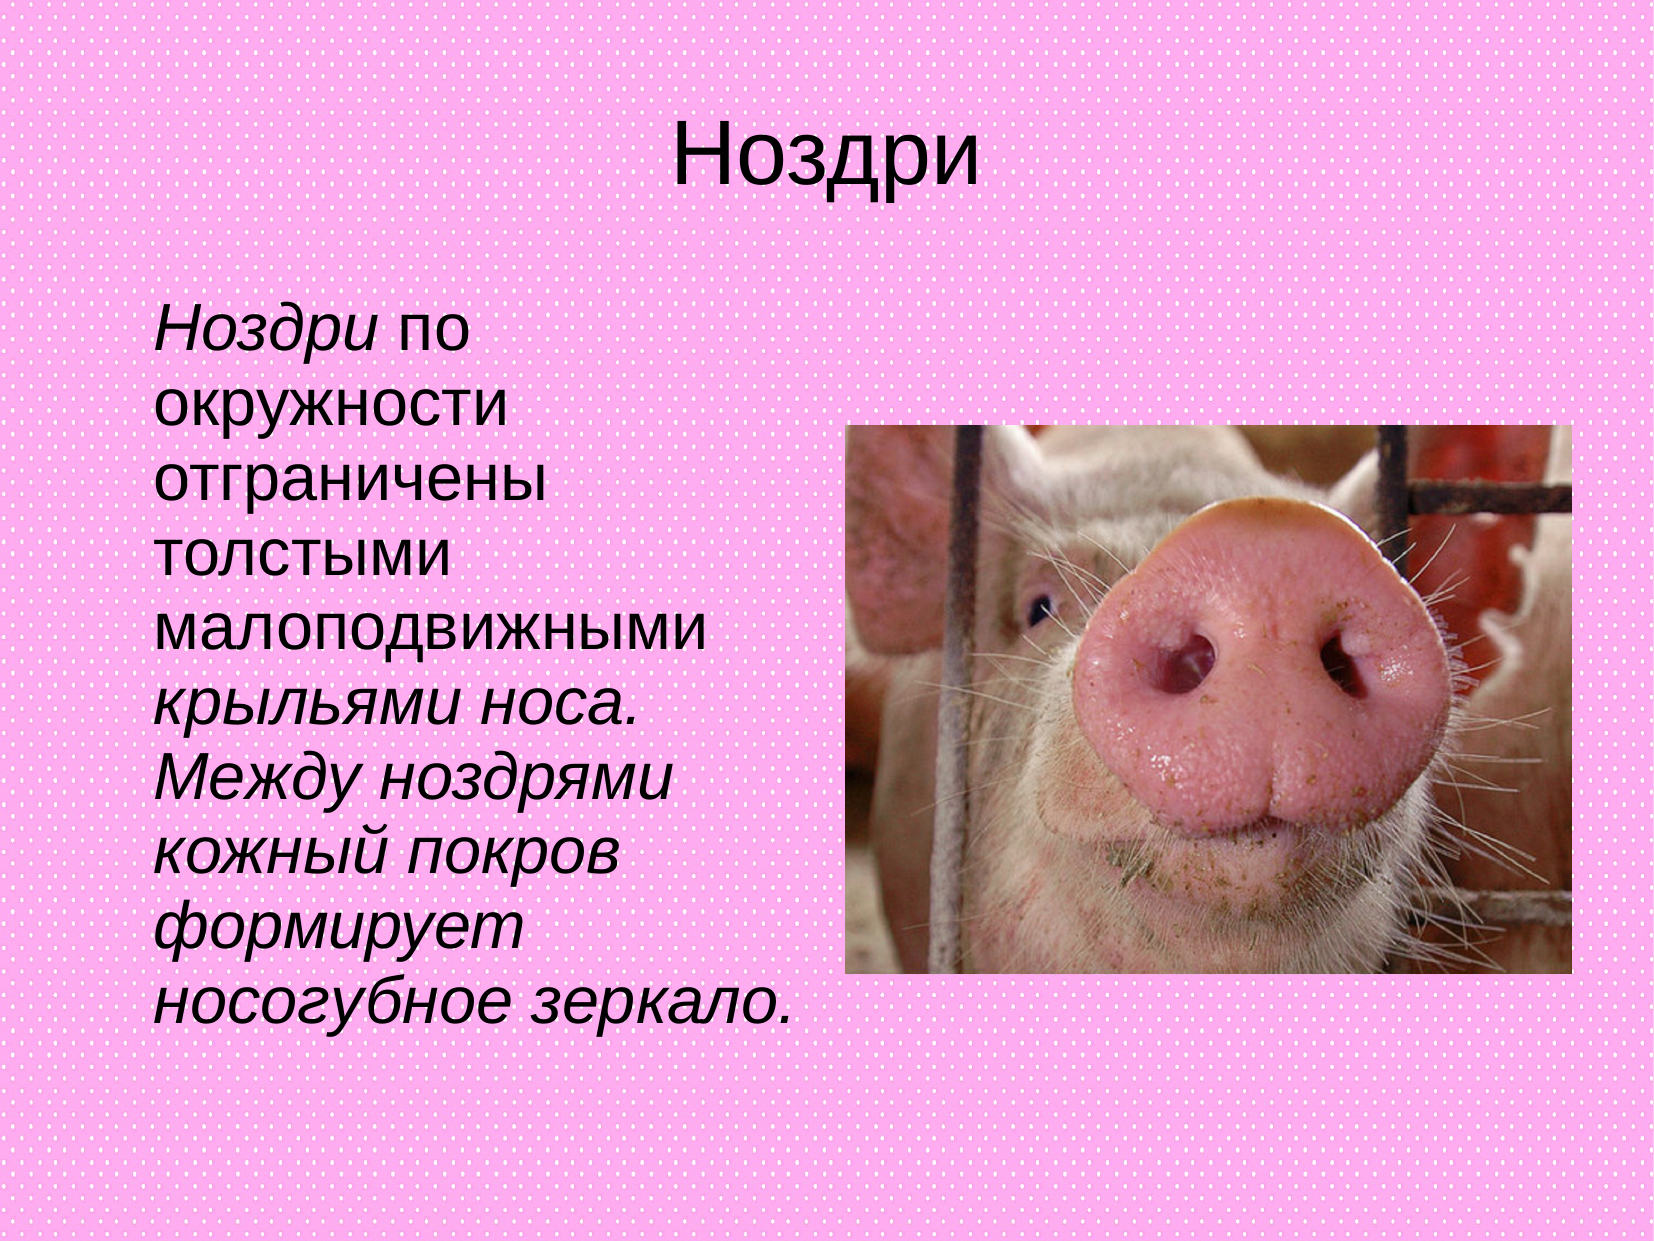

# Ноздри
Ноздри по окружности отграничены толстыми малоподвижными крыльями носа. Между ноздрями кожный покров формирует носогубное зеркало.